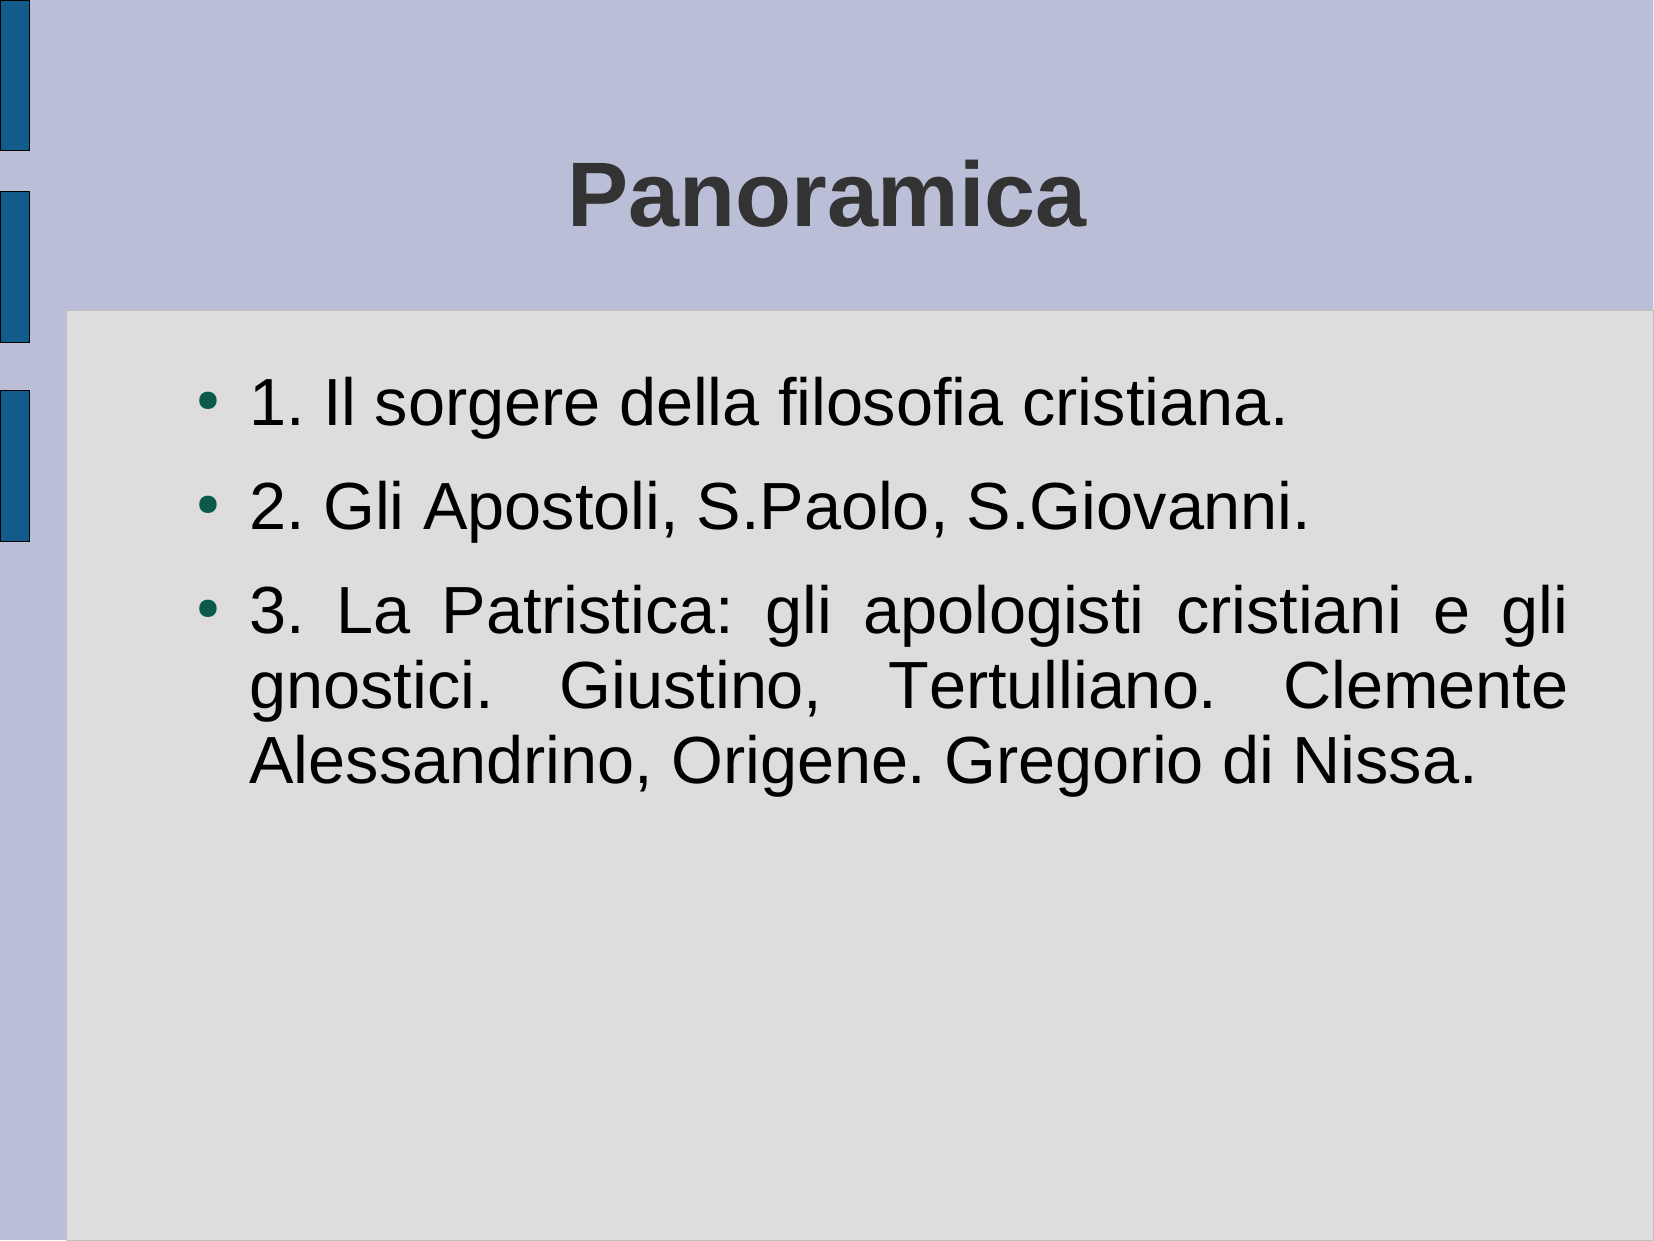

# Panoramica
1. Il sorgere della filosofia cristiana.
2. Gli Apostoli, S.Paolo, S.Giovanni.
3. La Patristica: gli apologisti cristiani e gli gnostici. Giustino, Tertulliano. Clemente Alessandrino, Origene. Gregorio di Nissa.